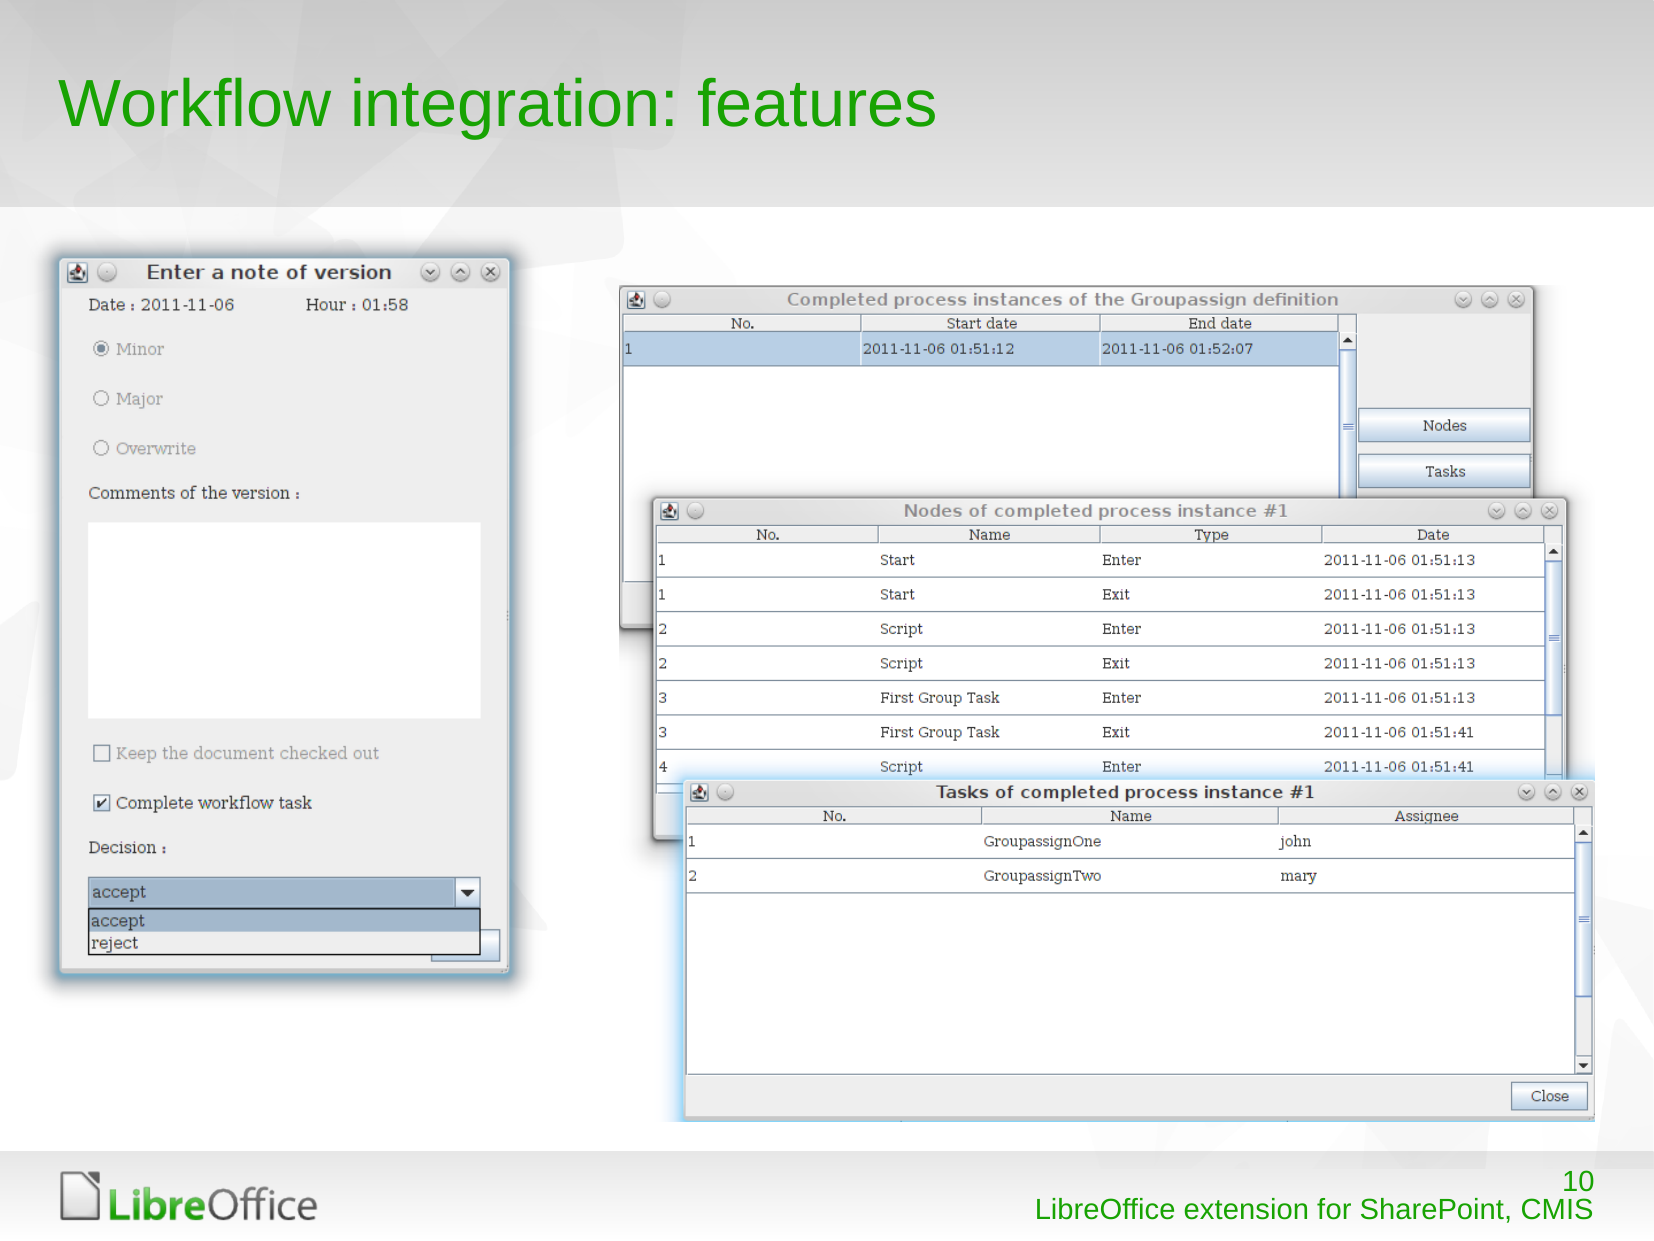

# Workflow integration: features
10
LibreOffice extension for SharePoint, CMIS